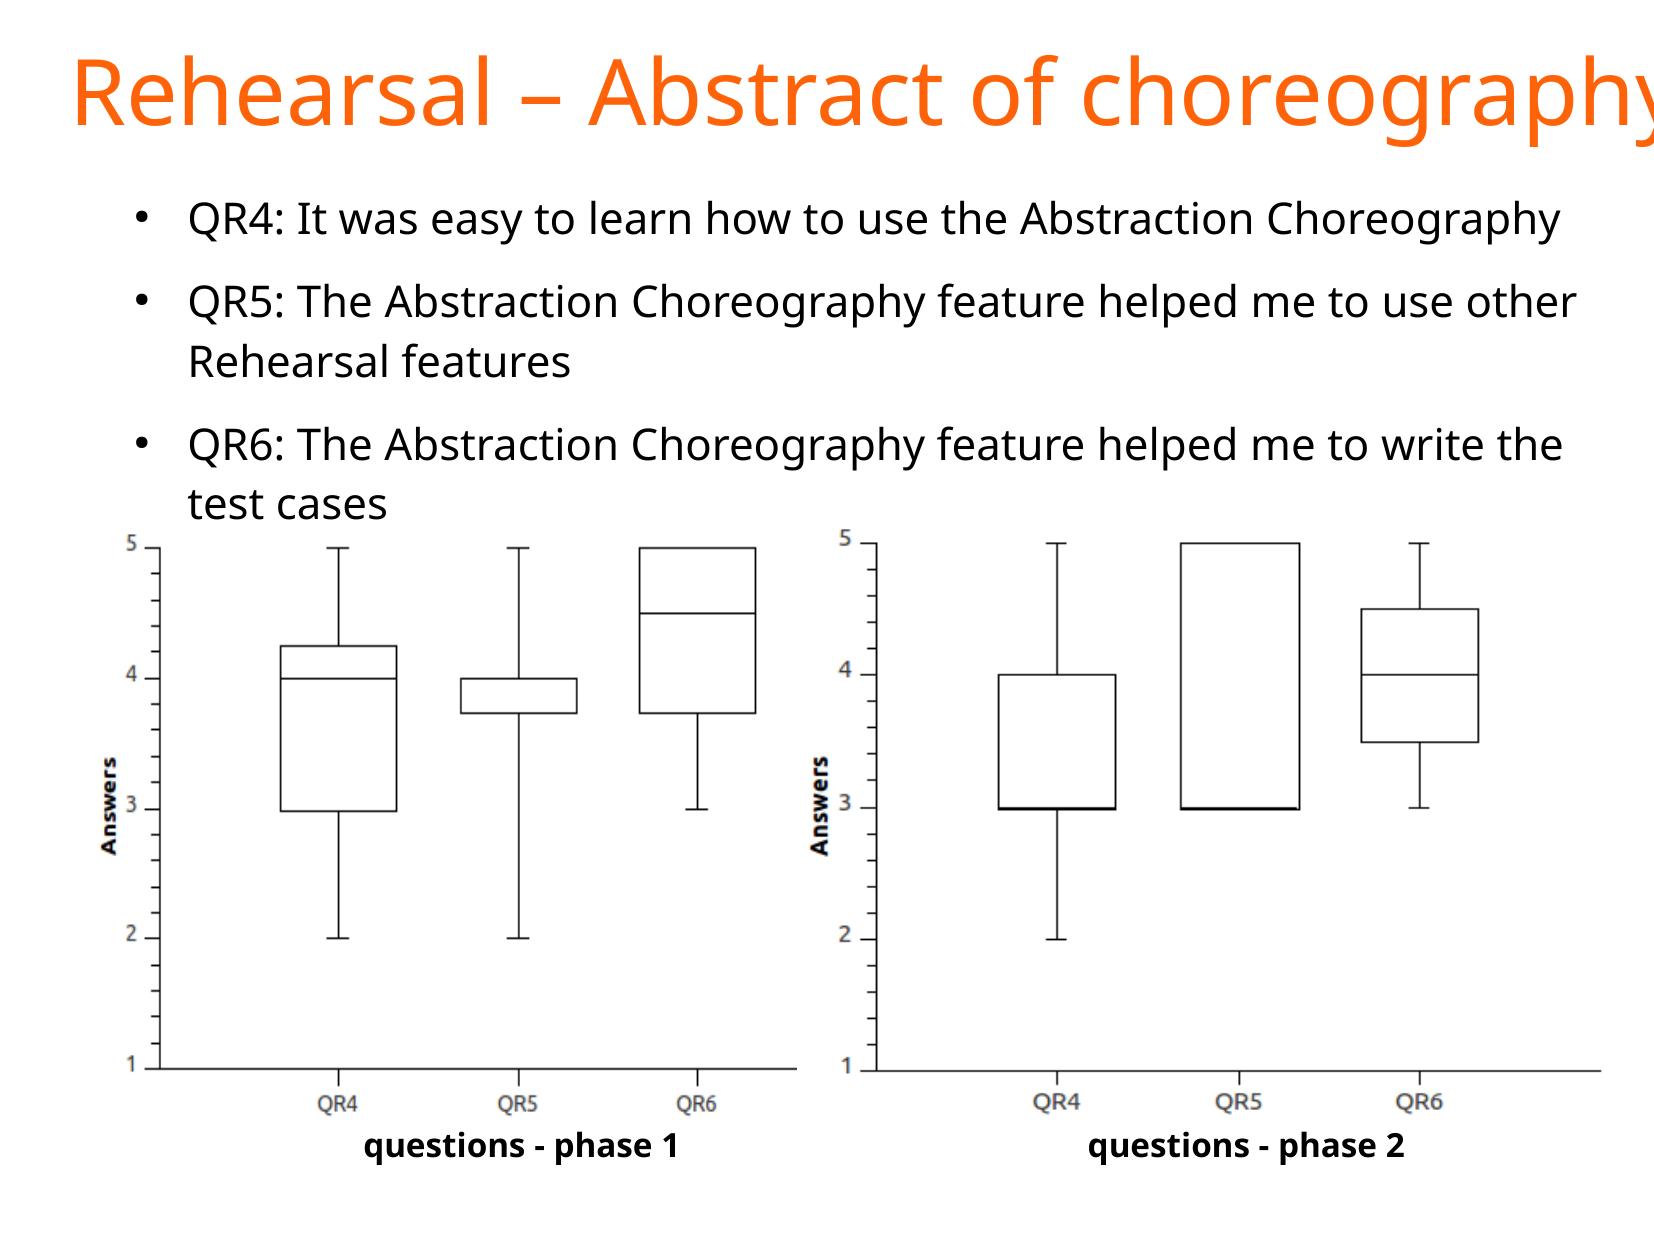

# Rehearsal – Abstract of choreography
QR4: It was easy to learn how to use the Abstraction Choreography
QR5: The Abstraction Choreography feature helped me to use other
Rehearsal features
QR6: The Abstraction Choreography feature helped me to write the
test cases
questions - phase 1
questions - phase 2
41